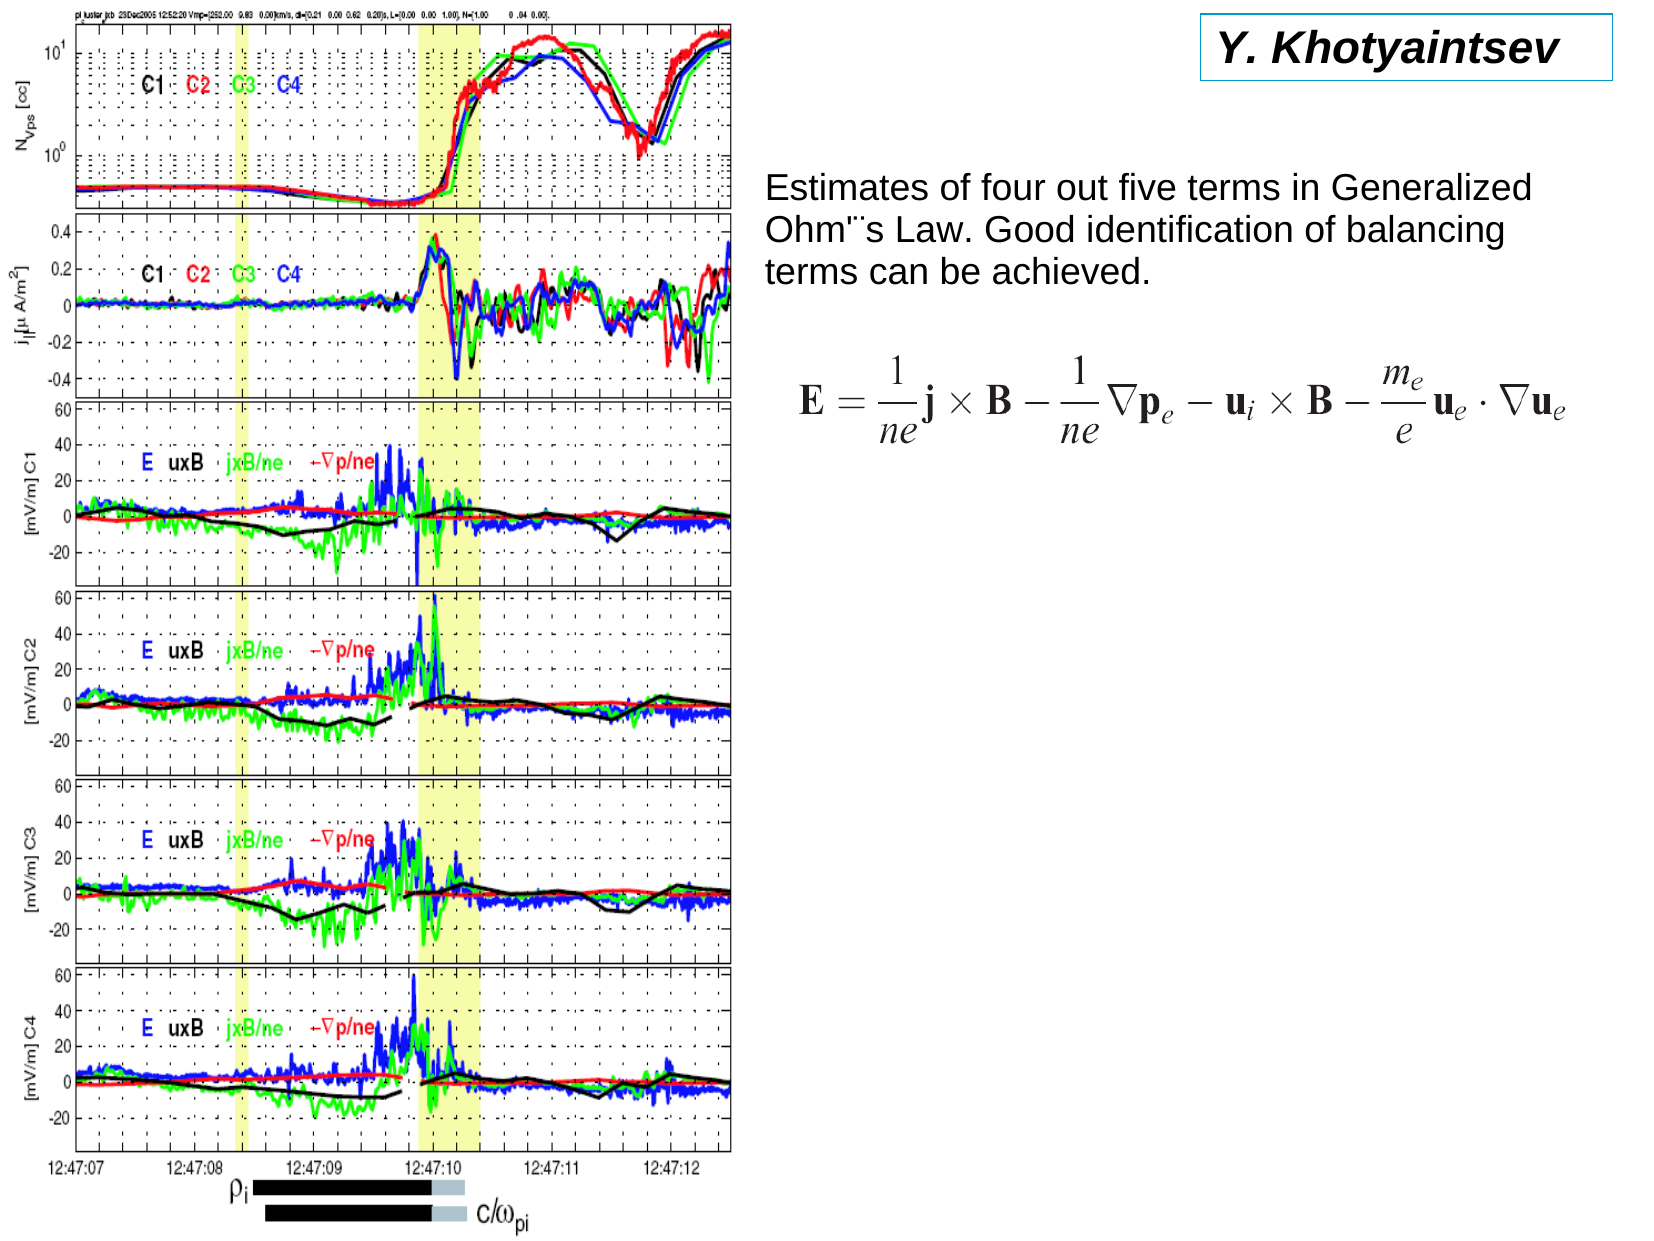

Y. Khotyaintsev
Estimates of four out five terms in Generalized Ohm'¨s Law. Good identification of balancing terms can be achieved.